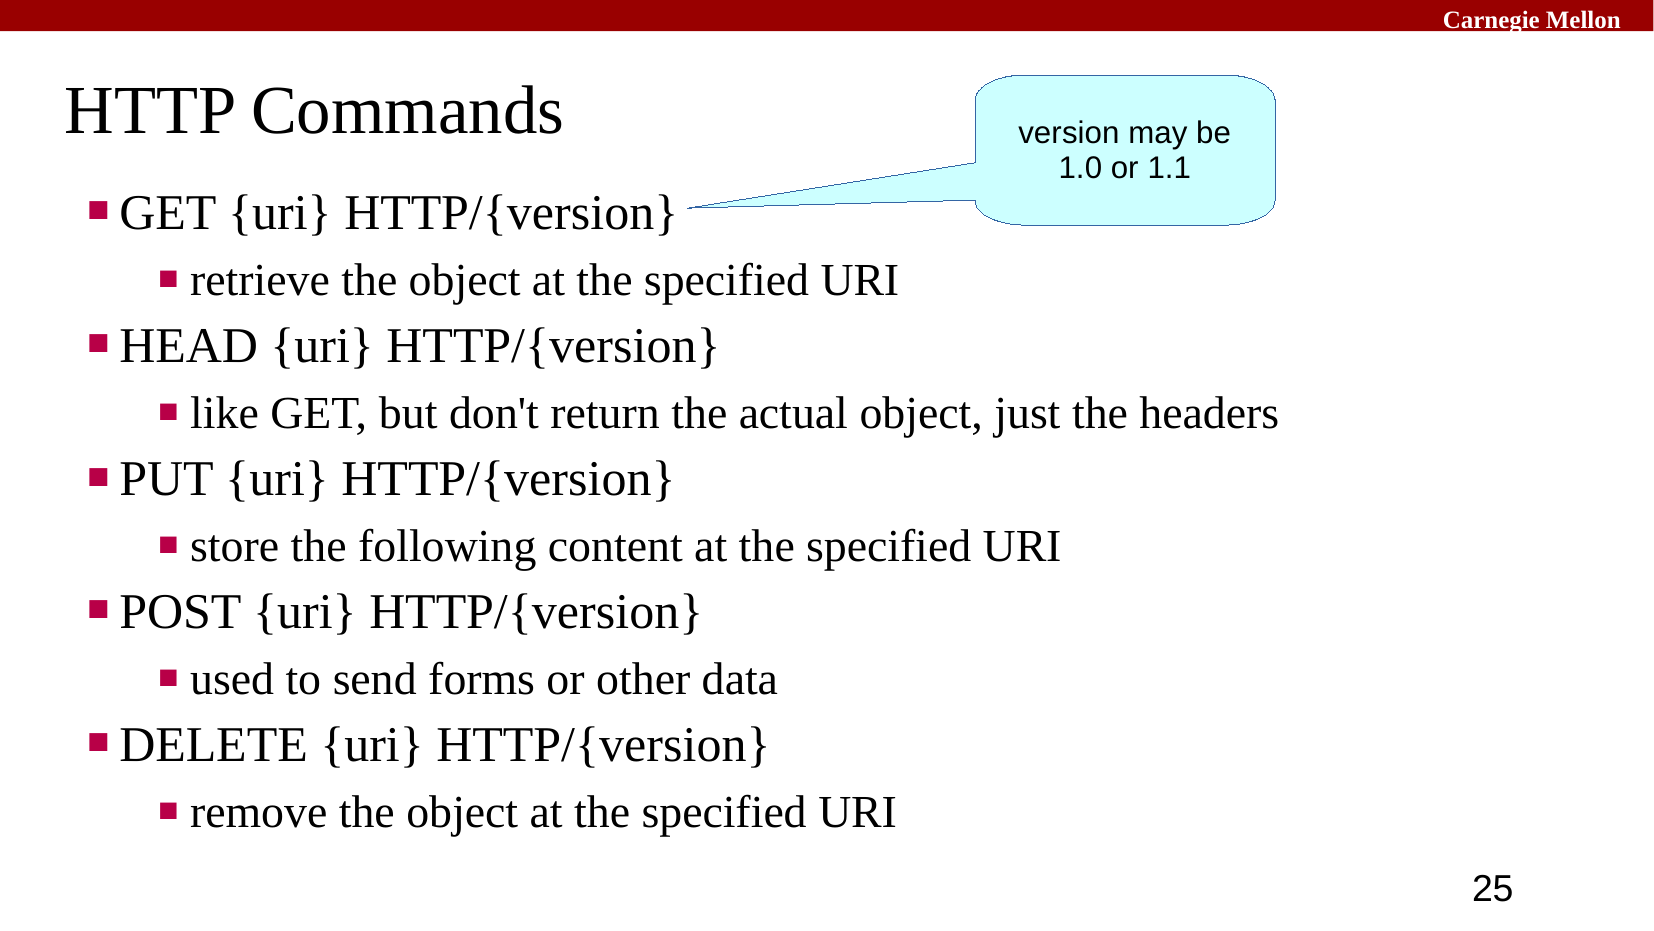

# HTTP Commands
version may be
1.0 or 1.1
GET {uri} HTTP/{version}
retrieve the object at the specified URI
HEAD {uri} HTTP/{version}
like GET, but don't return the actual object, just the headers
PUT {uri} HTTP/{version}
store the following content at the specified URI
POST {uri} HTTP/{version}
used to send forms or other data
DELETE {uri} HTTP/{version}
remove the object at the specified URI